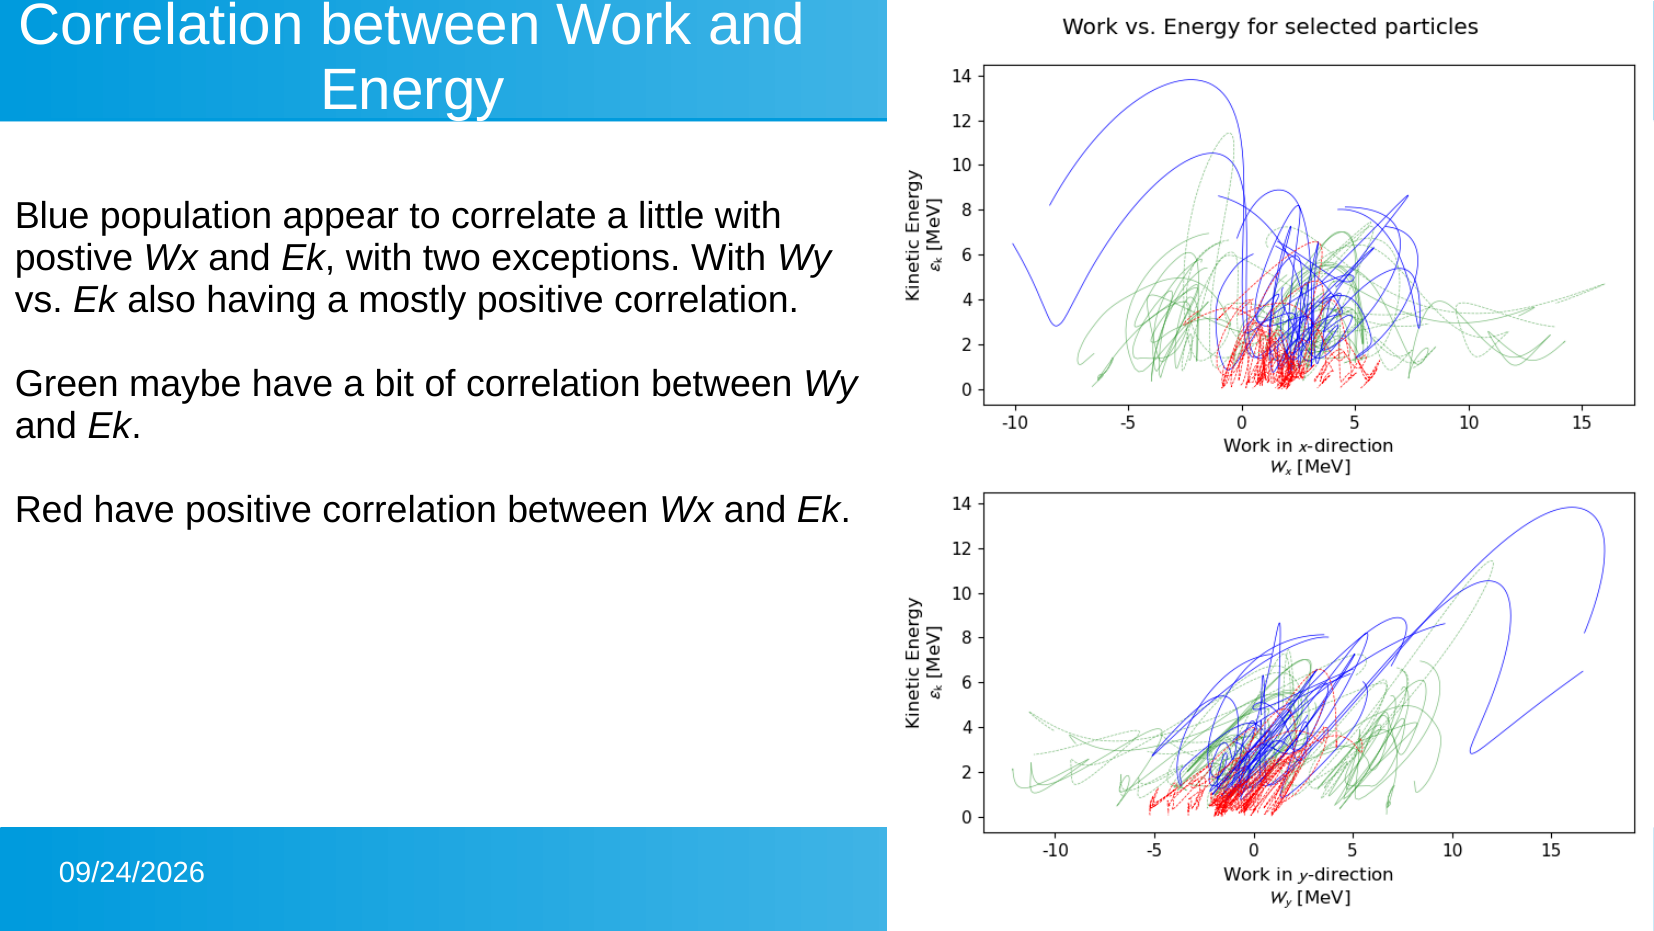

# Correlation between Work and Energy
Blue population appear to correlate a little with postive Wx and Ek, with two exceptions. With Wy vs. Ek also having a mostly positive correlation.
Green maybe have a bit of correlation between Wy and Ek.
Red have positive correlation between Wx and Ek.
8